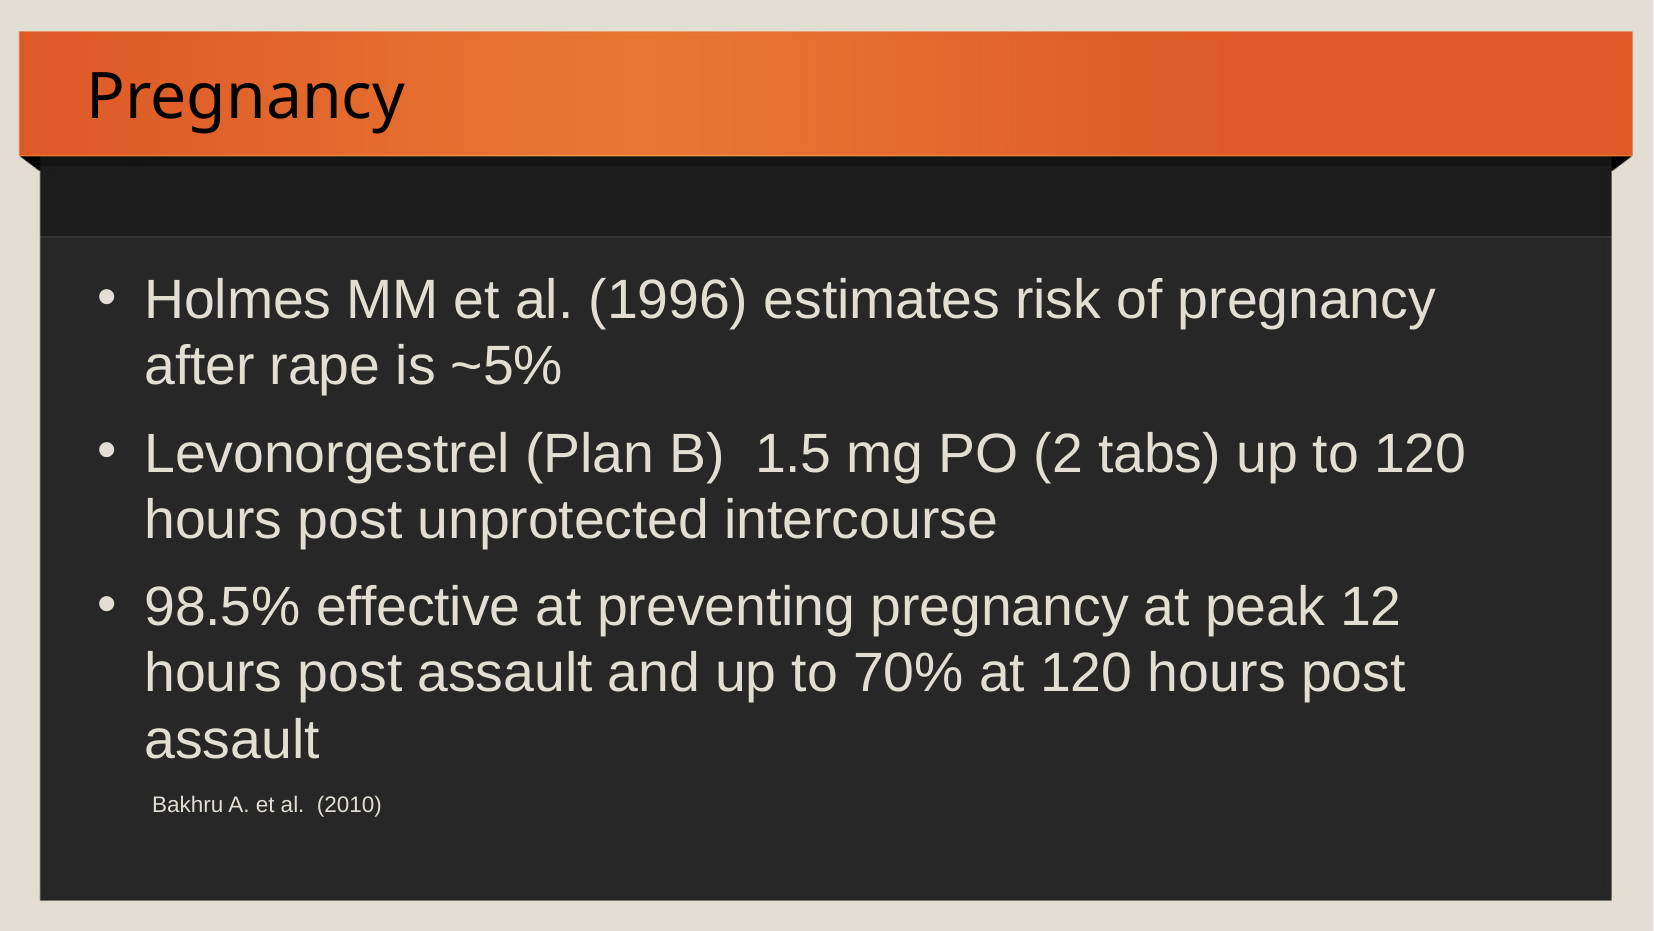

# Pregnancy
Holmes MM et al. (1996) estimates risk of pregnancy after rape is ~5%
Levonorgestrel (Plan B) 1.5 mg PO (2 tabs) up to 120 hours post unprotected intercourse
98.5% effective at preventing pregnancy at peak 12 hours post assault and up to 70% at 120 hours post assault
Bakhru A. et al. (2010)